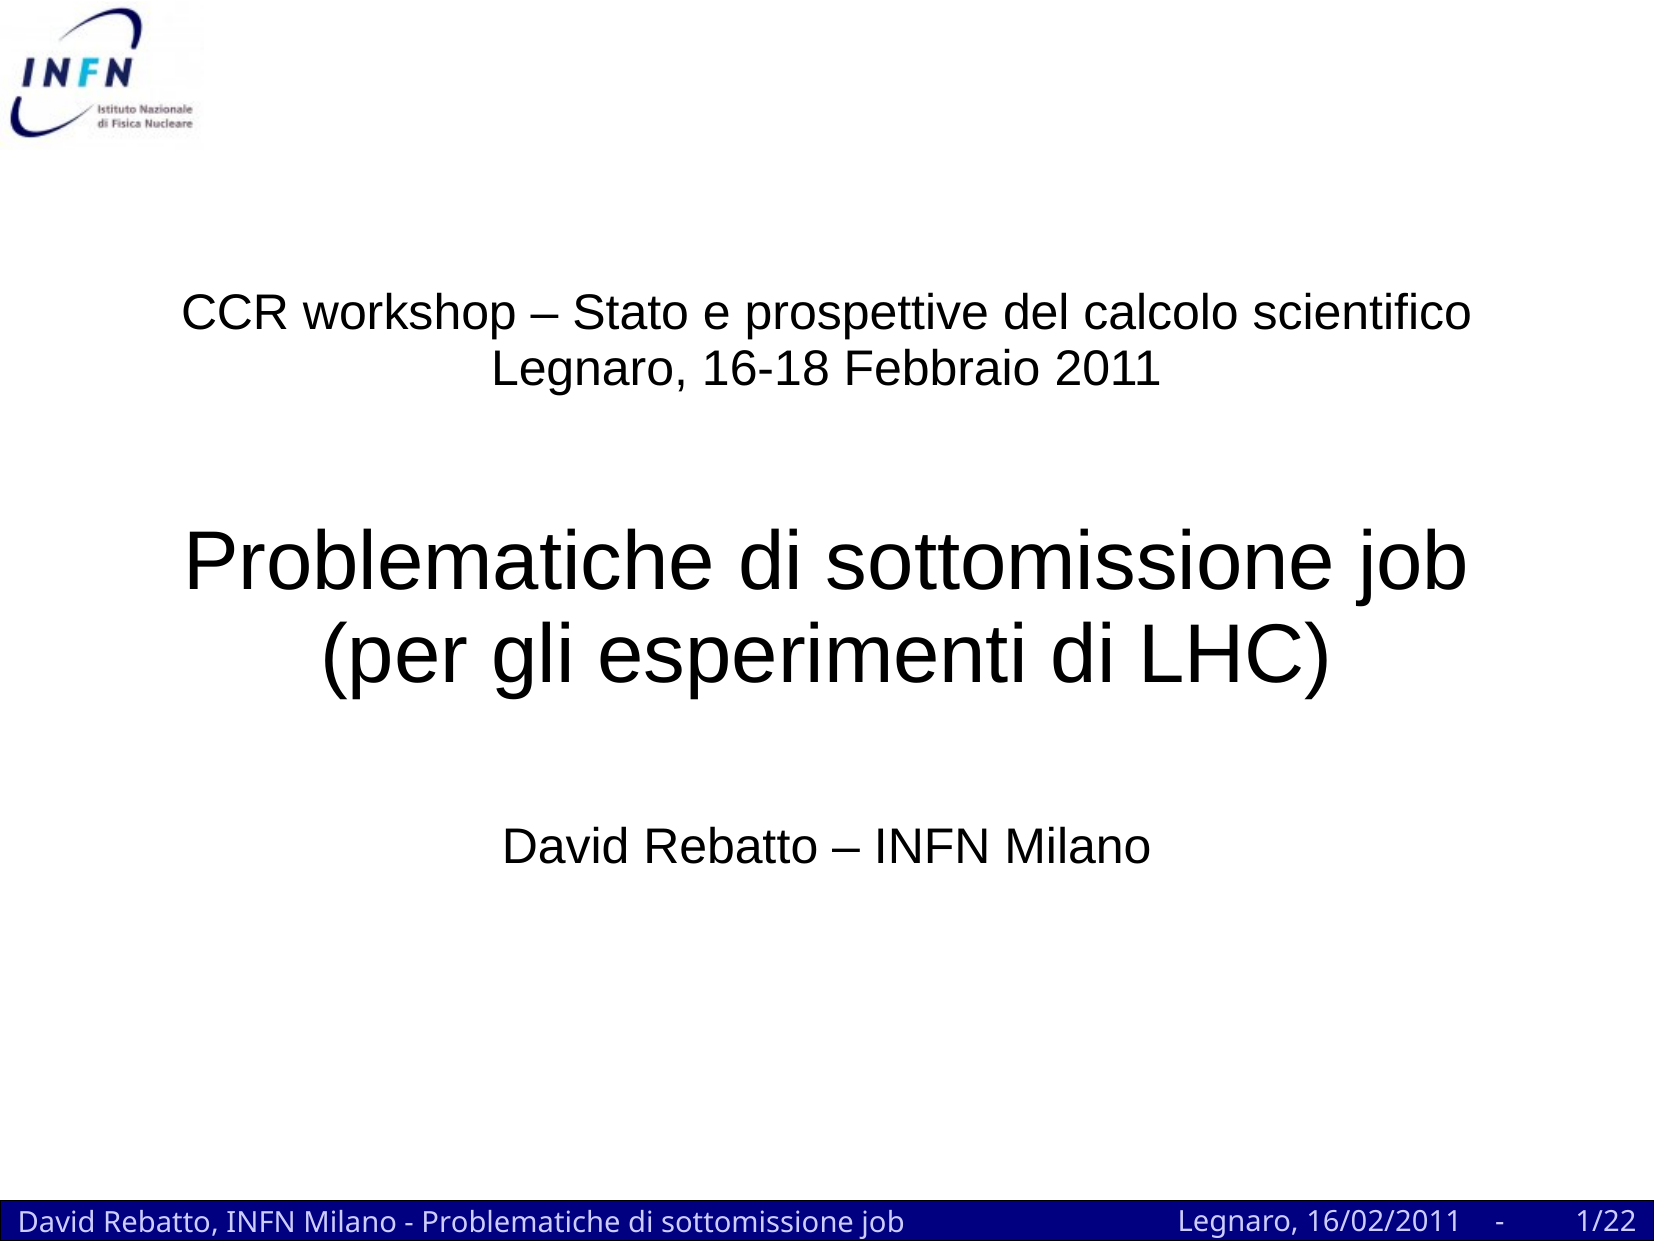

# CCR workshop – Stato e prospettive del calcolo scientifico Legnaro, 16-18 Febbraio 2011
Problematiche di sottomissione job
(per gli esperimenti di LHC)
David Rebatto – INFN Milano
Legnaro, 16/02/2011
1
David Rebatto, INFN Milano - Problematiche di sottomissione job